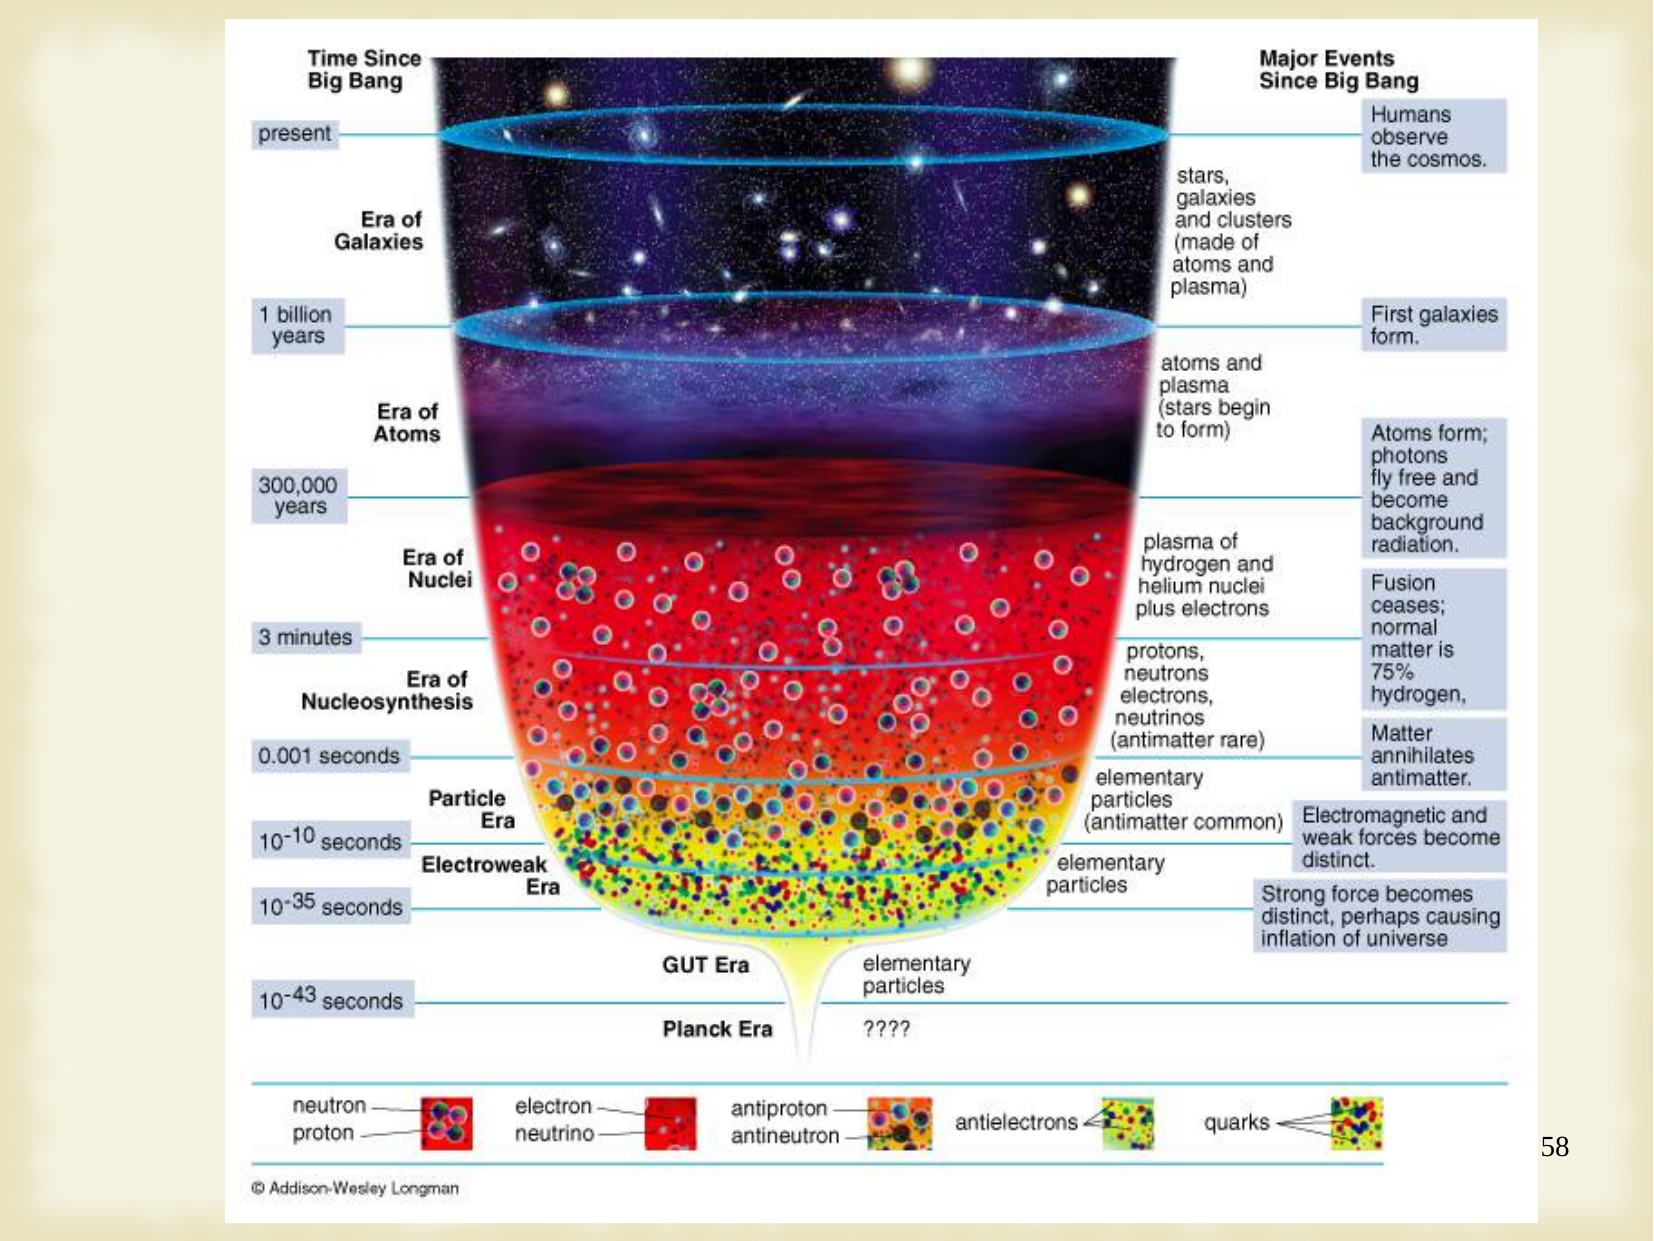

PHY 102 - Modern Physics -2013
58